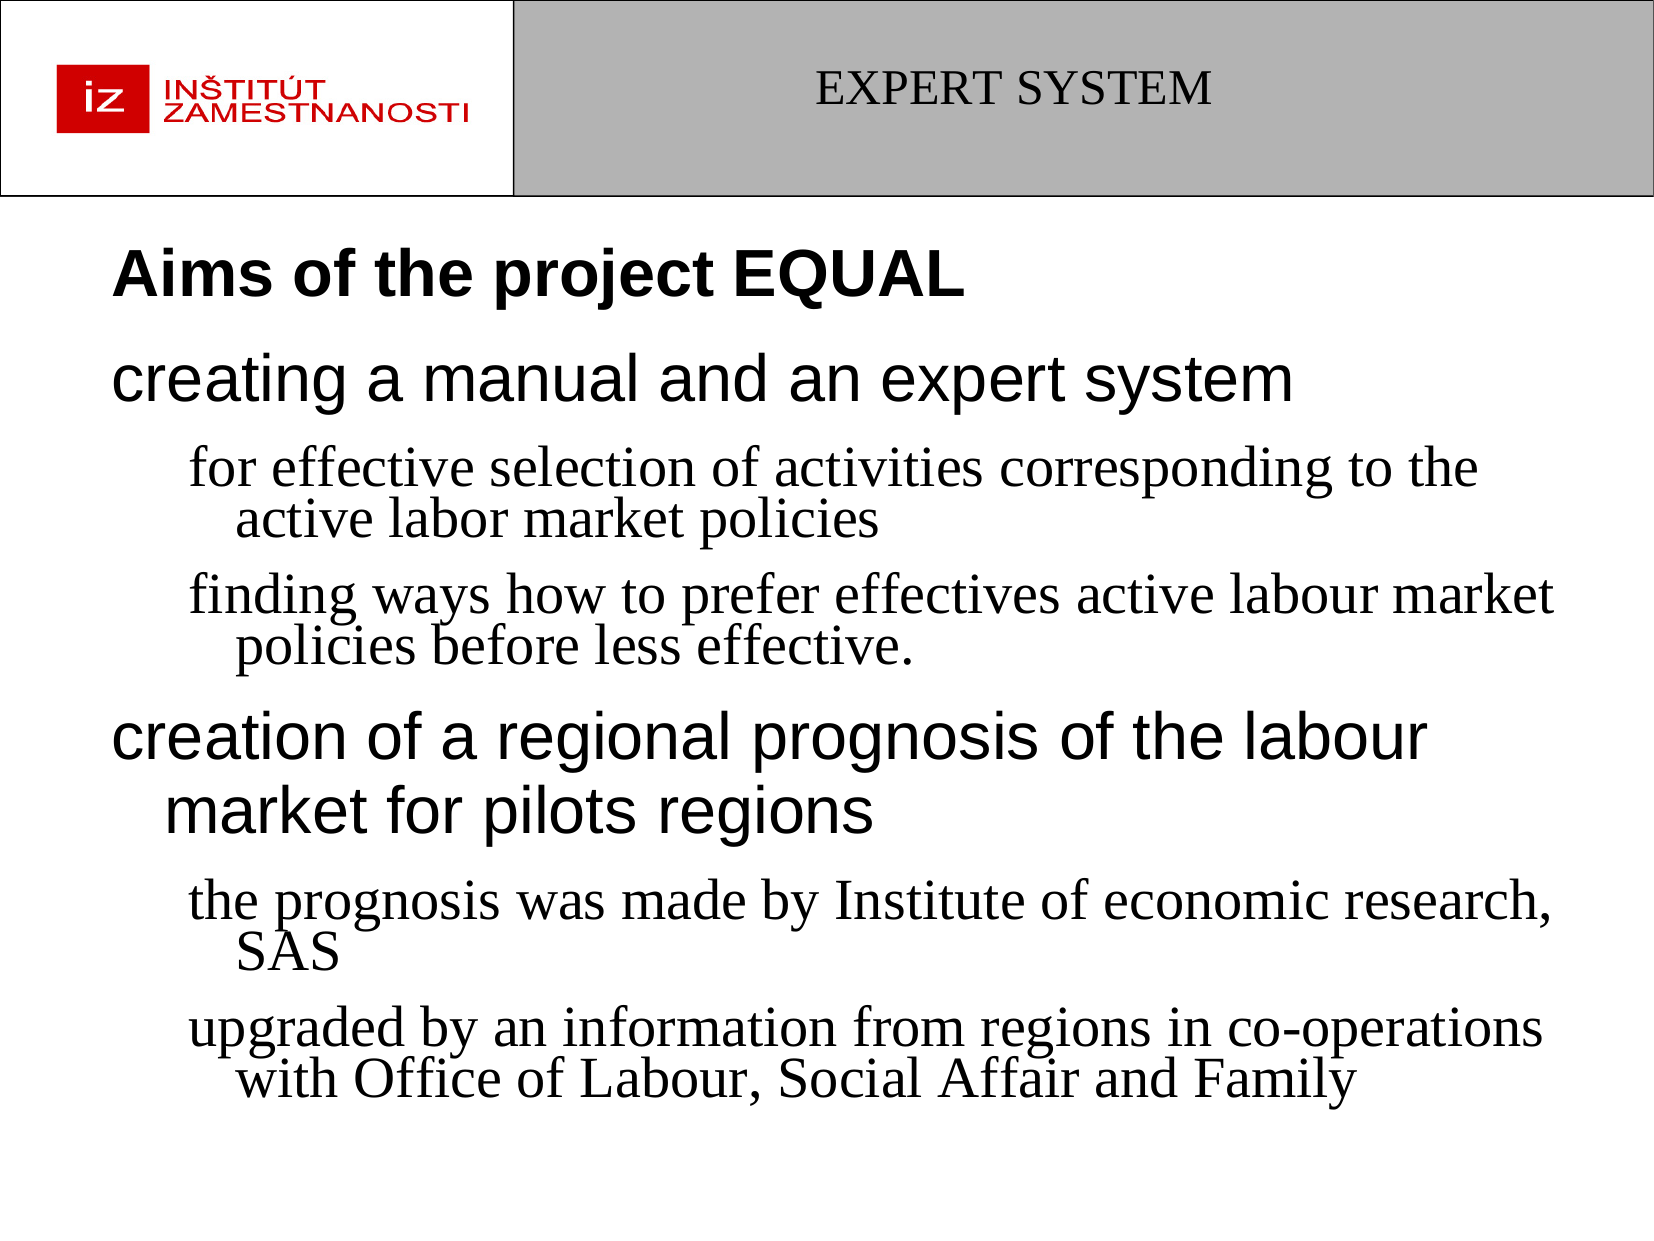

EXPERT SYSTEM
 EXPERTNÝ SYSTÉM
# Aims of the project EQUAL
creating a manual and an expert system
for effective selection of activities corresponding to the active labor market policies
finding ways how to prefer effectives active labour market policies before less effective.
creation of a regional prognosis of the labour market for pilots regions
the prognosis was made by Institute of economic research, SAS
upgraded by an information from regions in co-operations with Office of Labour, Social Affair and Family